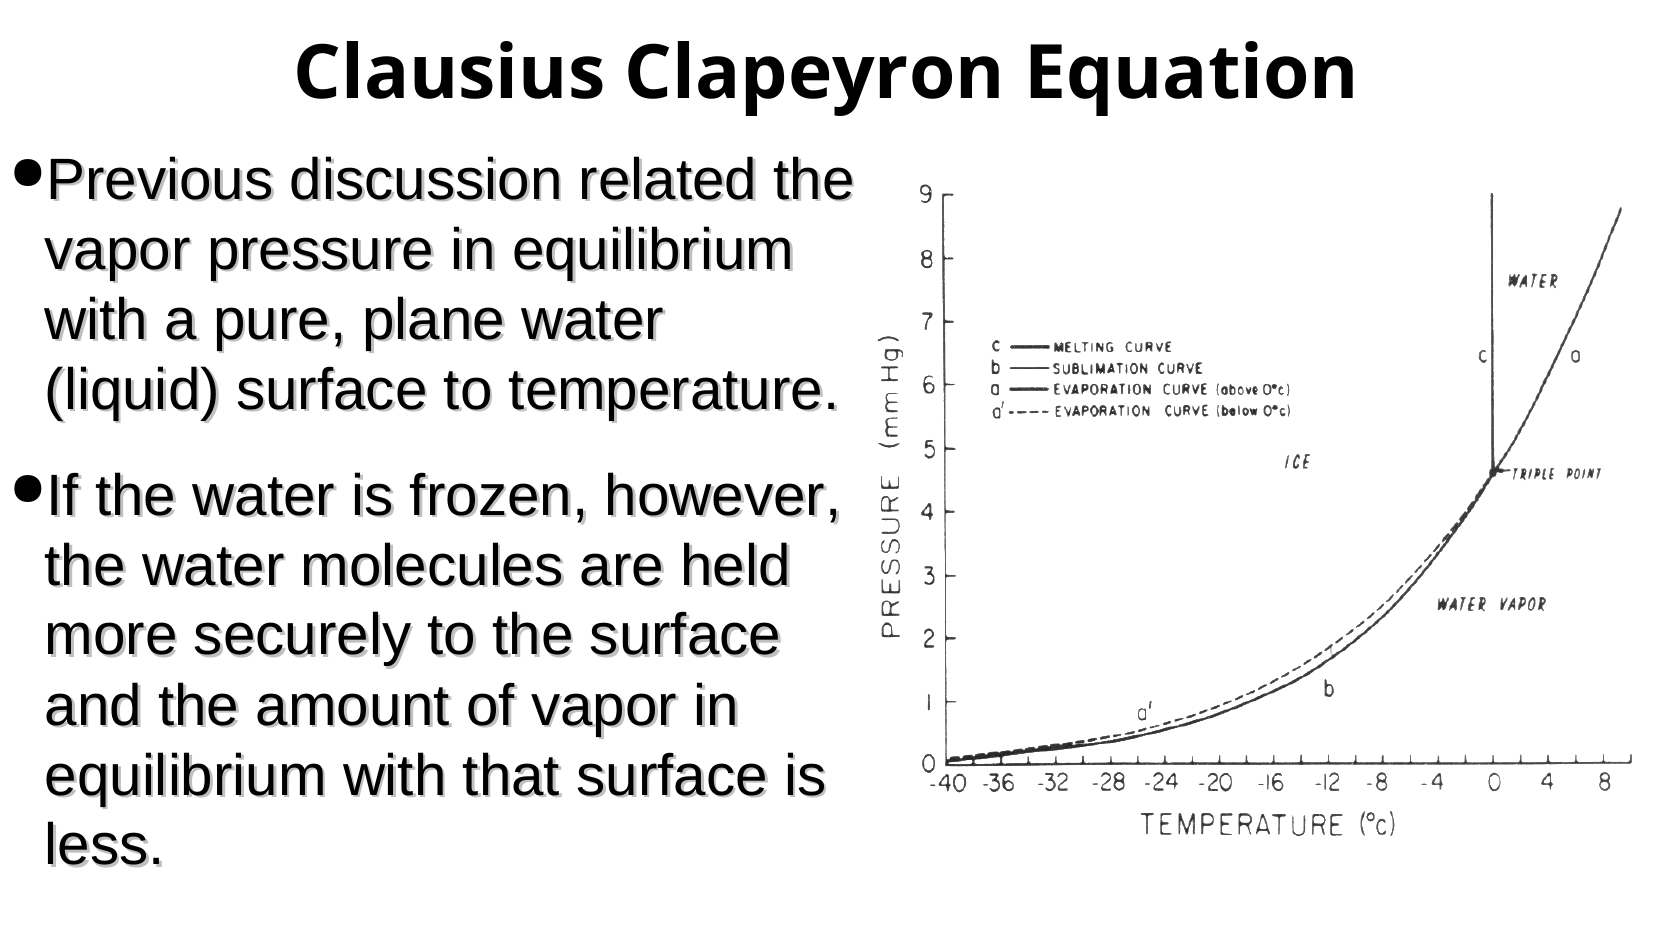

# Clausius Clapeyron Equation
Previous discussion related the vapor pressure in equilibrium with a pure, plane water (liquid) surface to temperature.
If the water is frozen, however, the water molecules are held more securely to the surface and the amount of vapor in equilibrium with that surface is less.